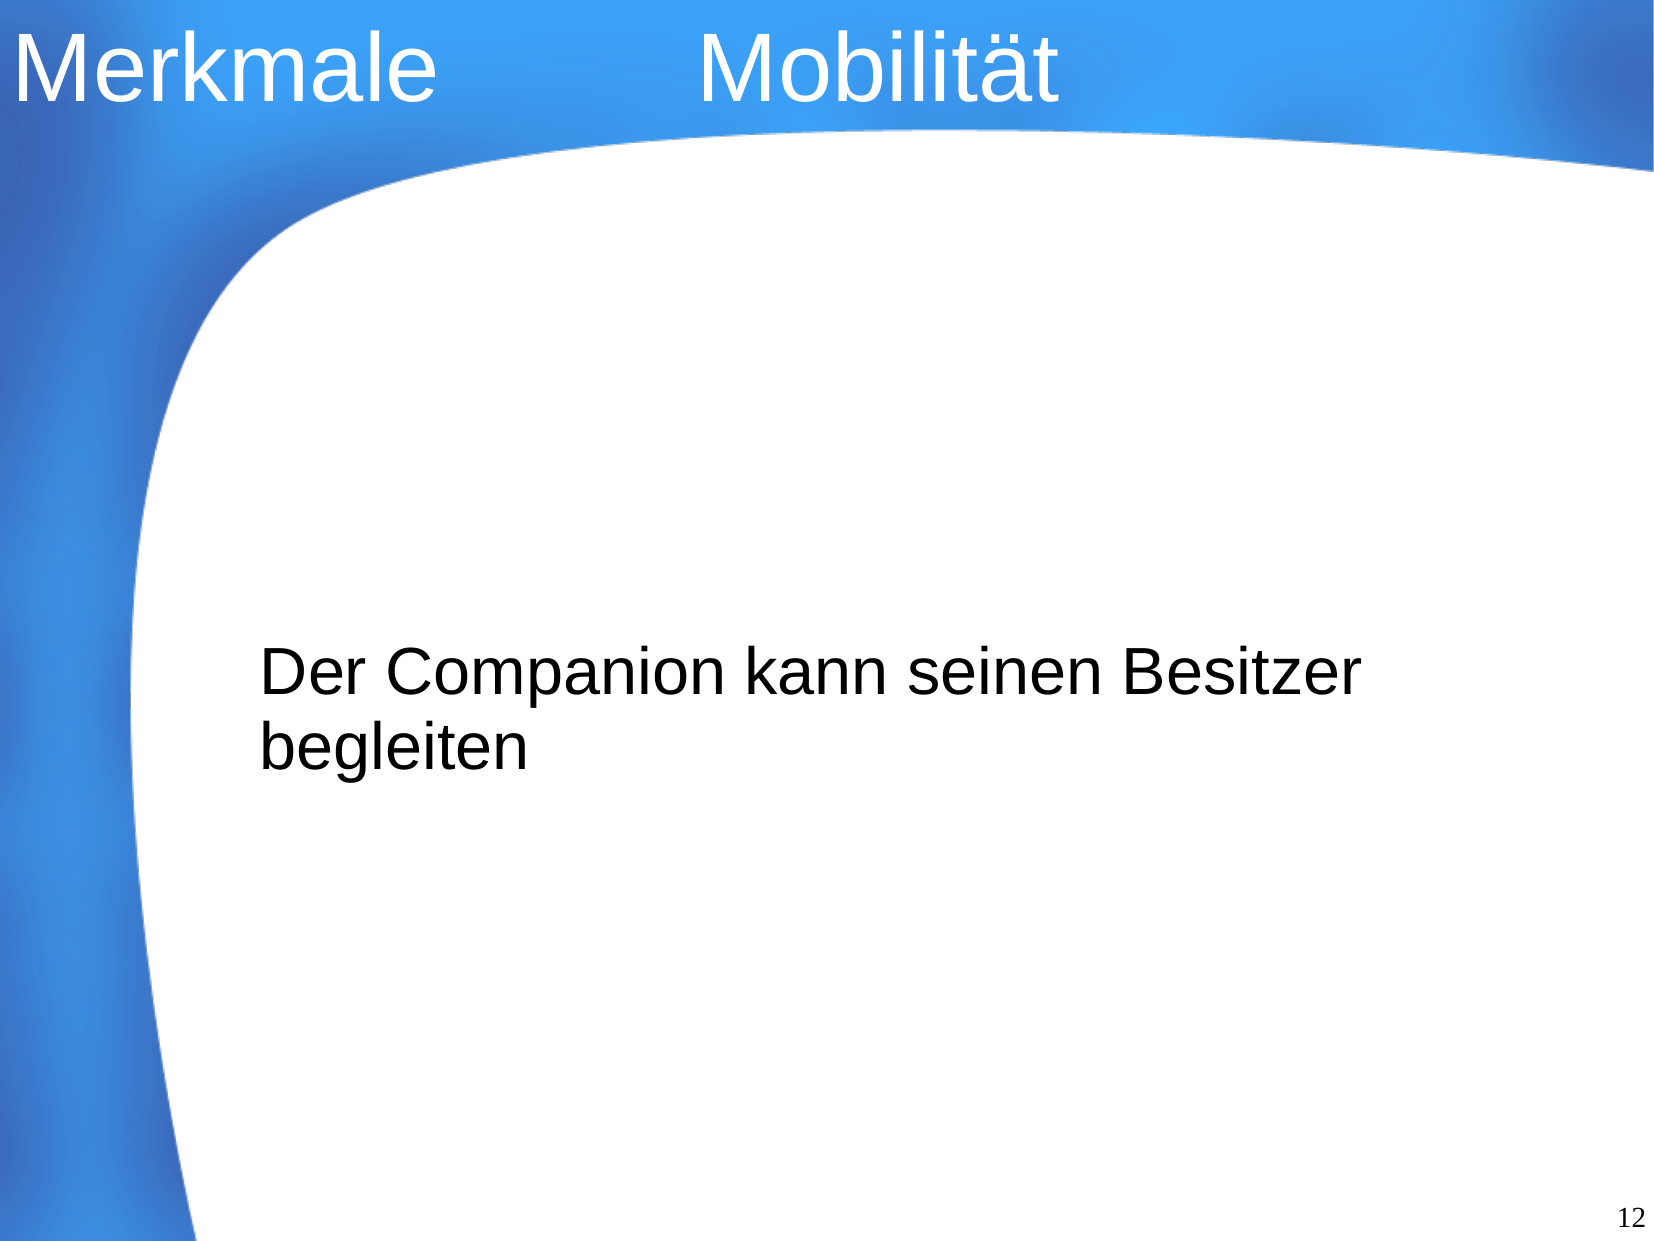

Merkmale
# Mobilität
Der Companion kann seinen Besitzer begleiten
12